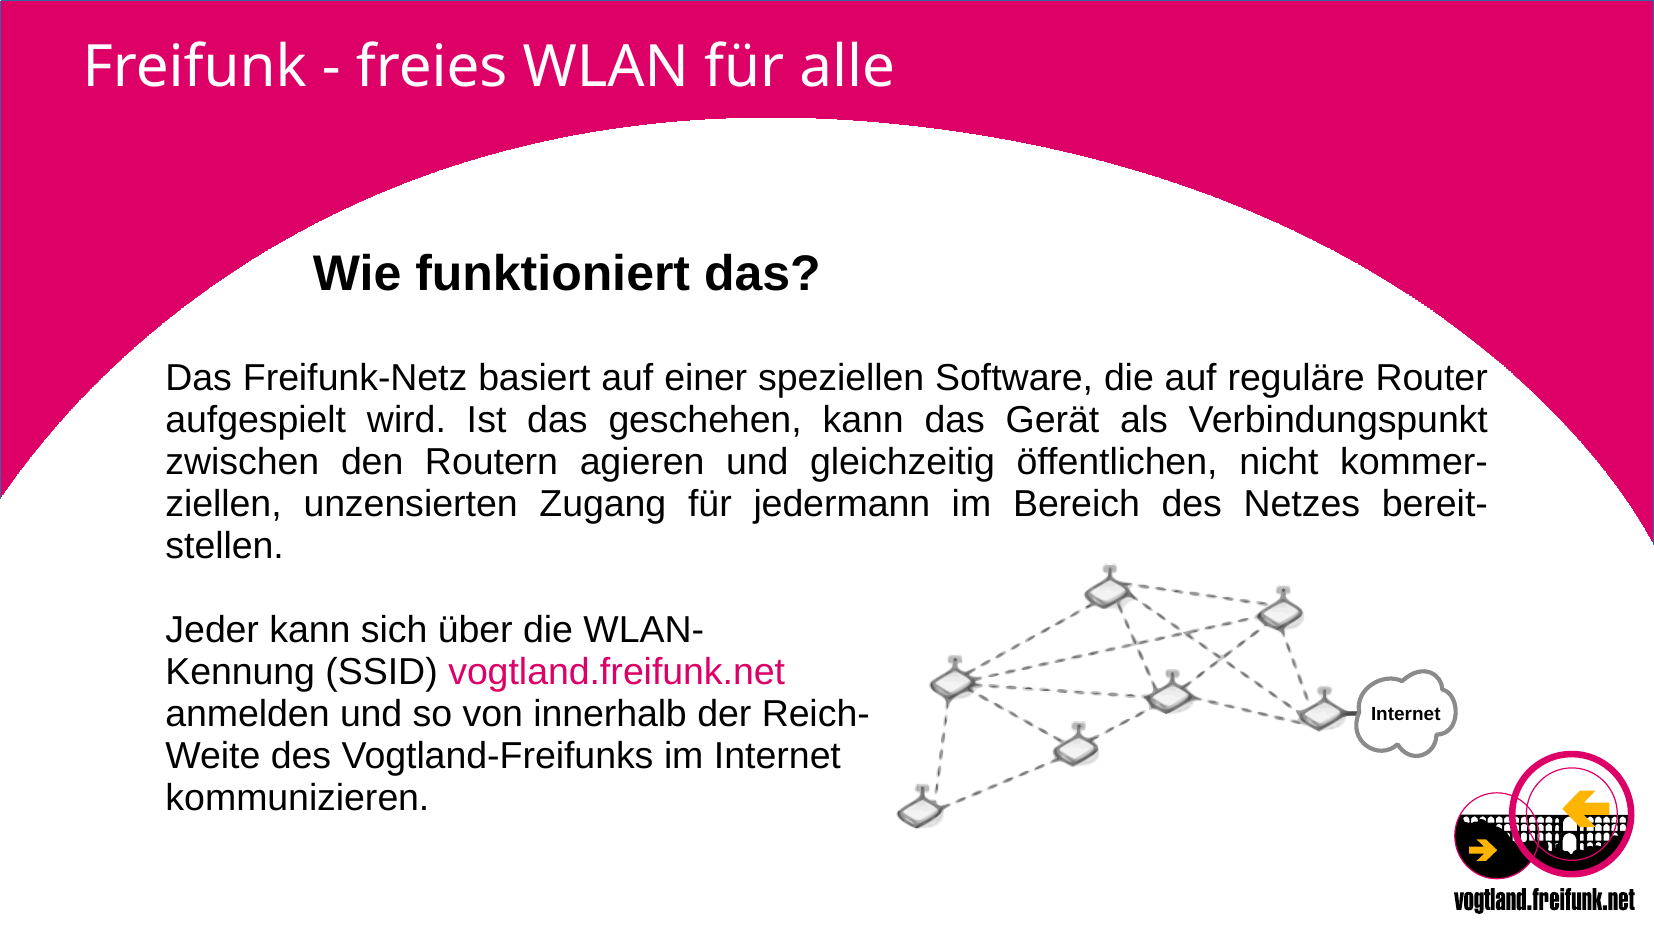

# Freifunk - freies WLAN für alle
		Wie funktioniert das?
Das Freifunk-Netz basiert auf einer speziellen Software, die auf reguläre Router aufgespielt wird. Ist das geschehen, kann das Gerät als Verbindungspunkt zwischen den Routern agieren und gleichzeitig öffentlichen, nicht kommer-ziellen, unzensierten Zugang für jedermann im Bereich des Netzes bereit-stellen.
Jeder kann sich über die WLAN-
Kennung (SSID) vogtland.freifunk.net
anmelden und so von innerhalb der Reich-
Weite des Vogtland-Freifunks im Internet
kommunizieren.